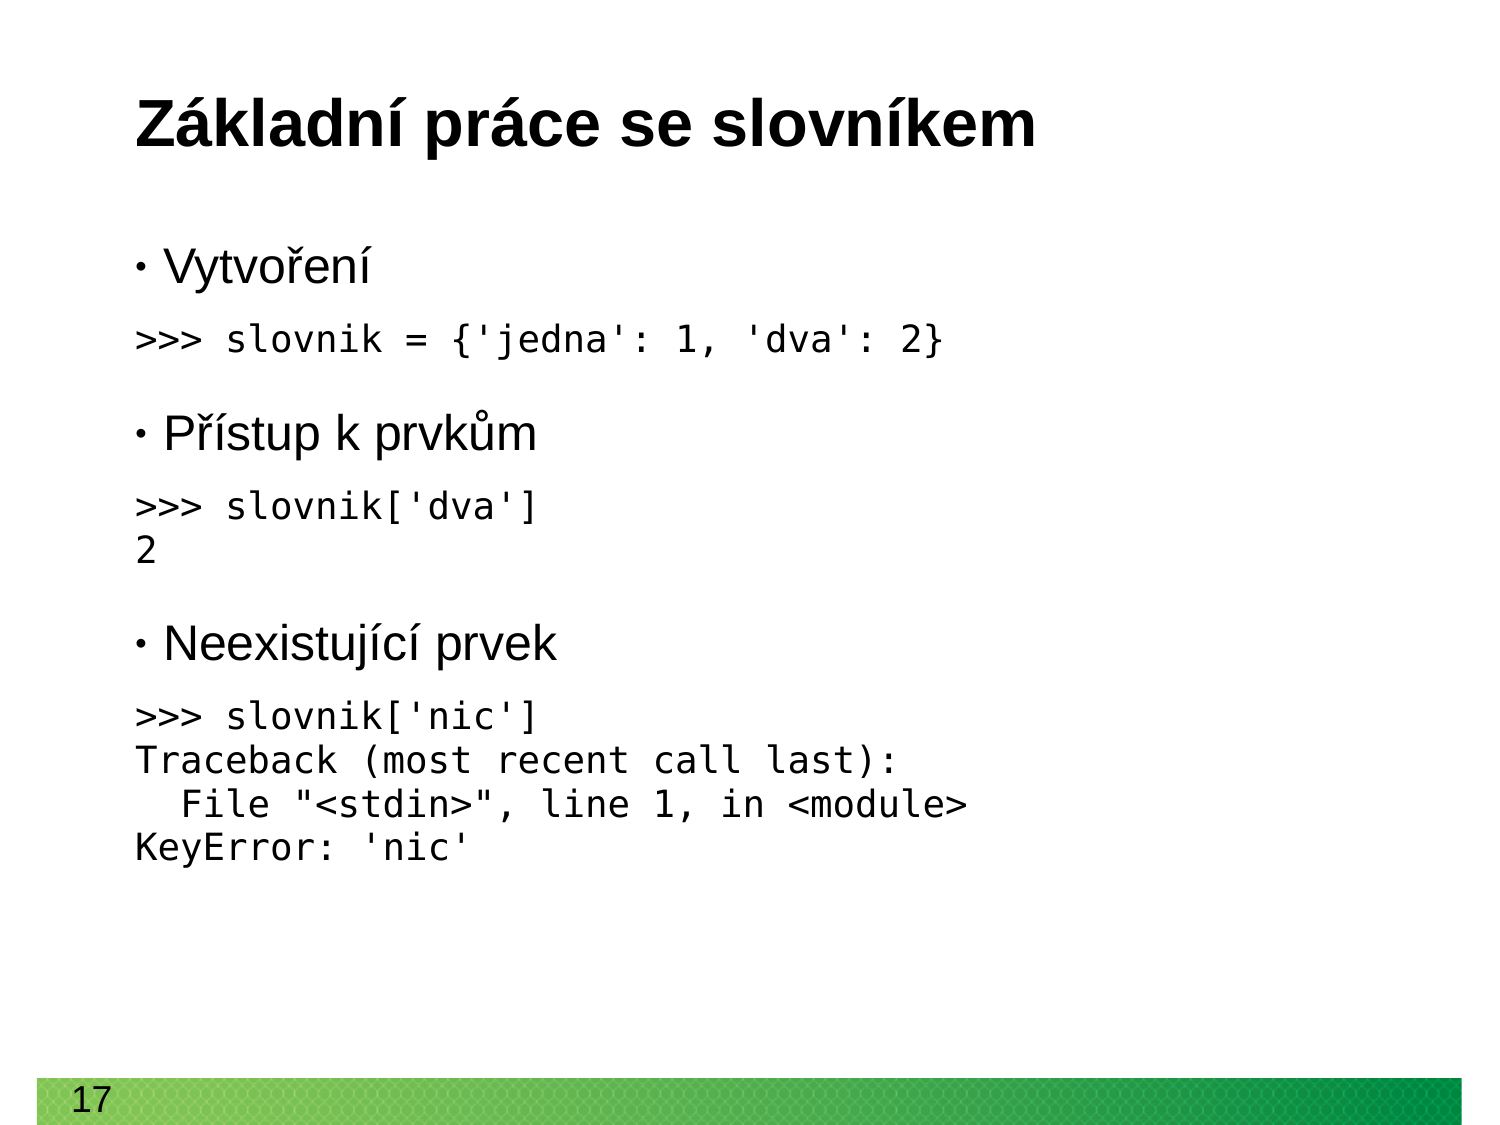

# Základní práce se slovníkem
Vytvoření
>>> slovnik = {'jedna': 1, 'dva': 2}
Přístup k prvkům
>>> slovnik['dva']
2
Neexistující prvek
>>> slovnik['nic']
Traceback (most recent call last):
 File "<stdin>", line 1, in <module>
KeyError: 'nic'